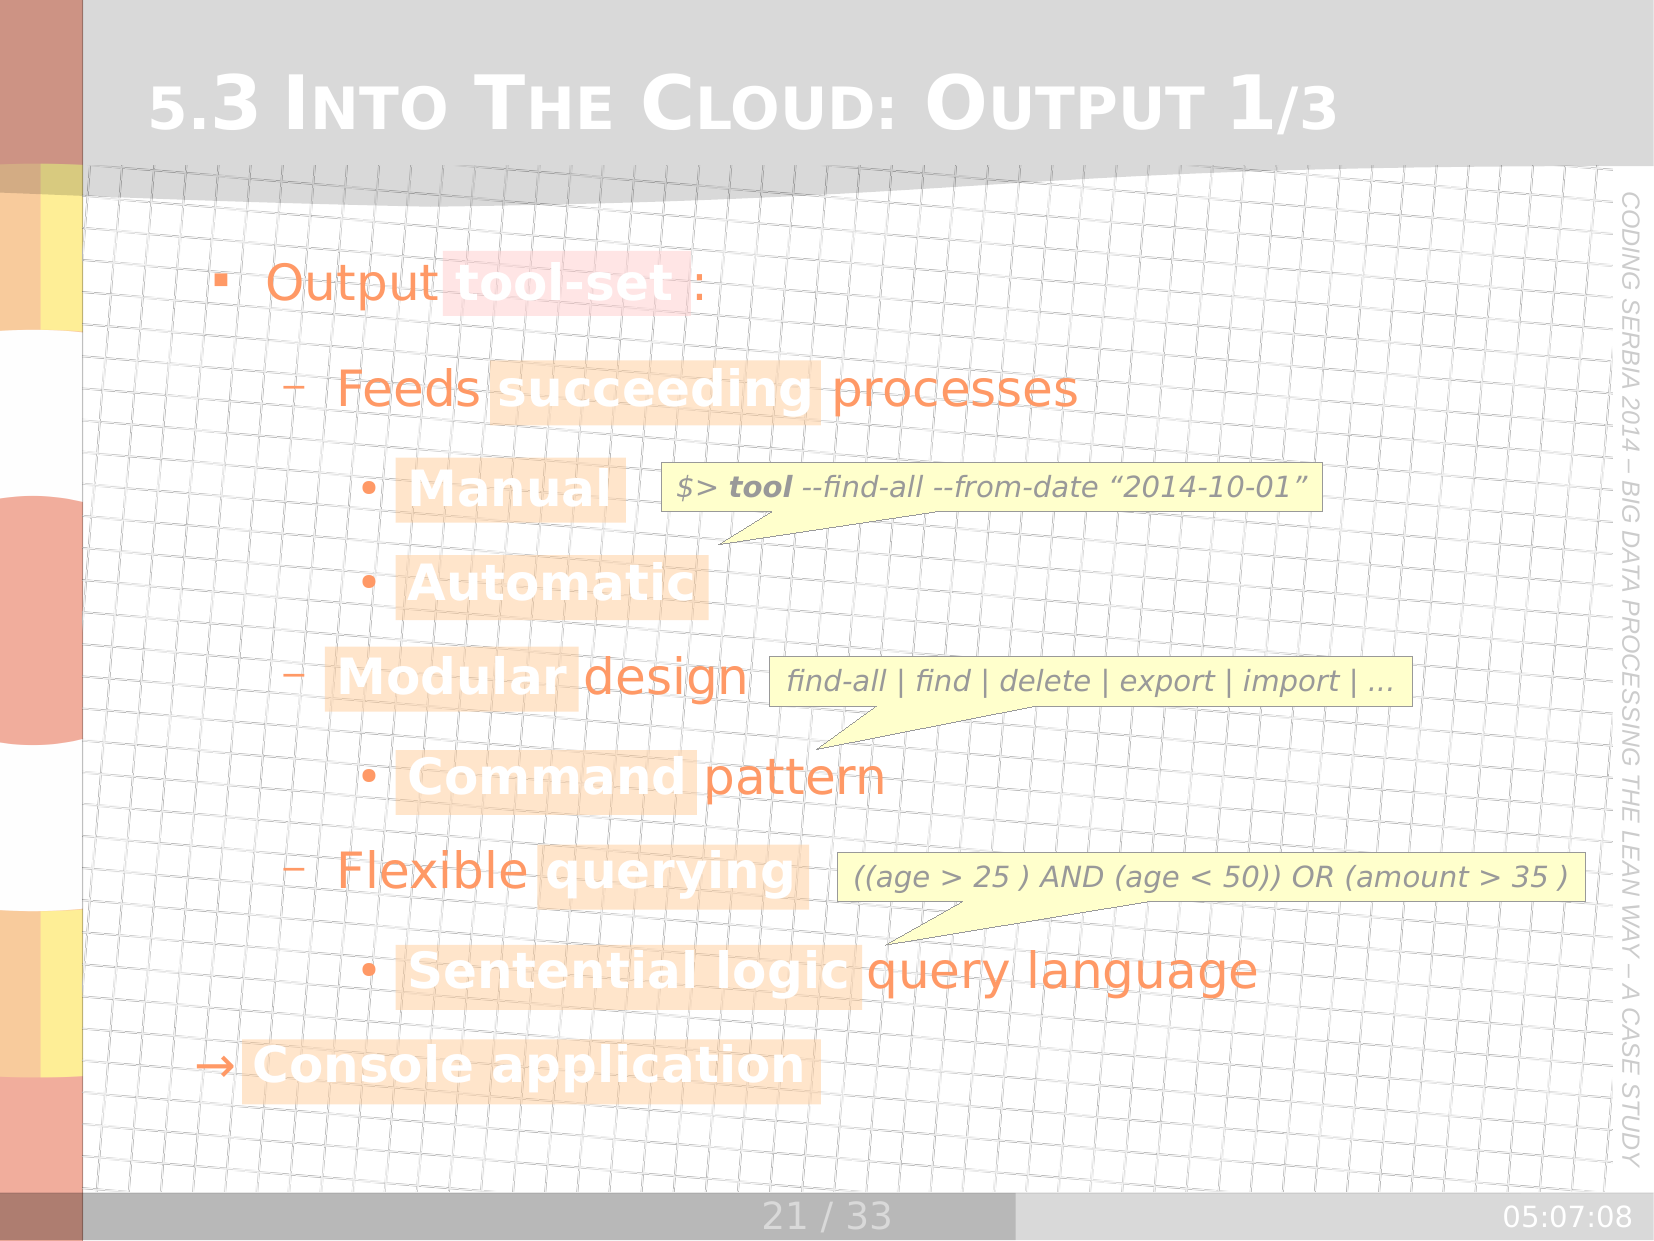

# 5.3 INTO THE CLOUD: OUTPUT 1/3
Output tool-set :
Feeds succeeding processes
Manual
Automatic
Modular design
Command pattern
Flexible querying
Sentential logic query language
→ Console application
$> tool --find-all --from-date “2014-10-01”
find-all | find | delete | export | import | ...
((age > 25 ) AND (age < 50)) OR (amount > 35 )